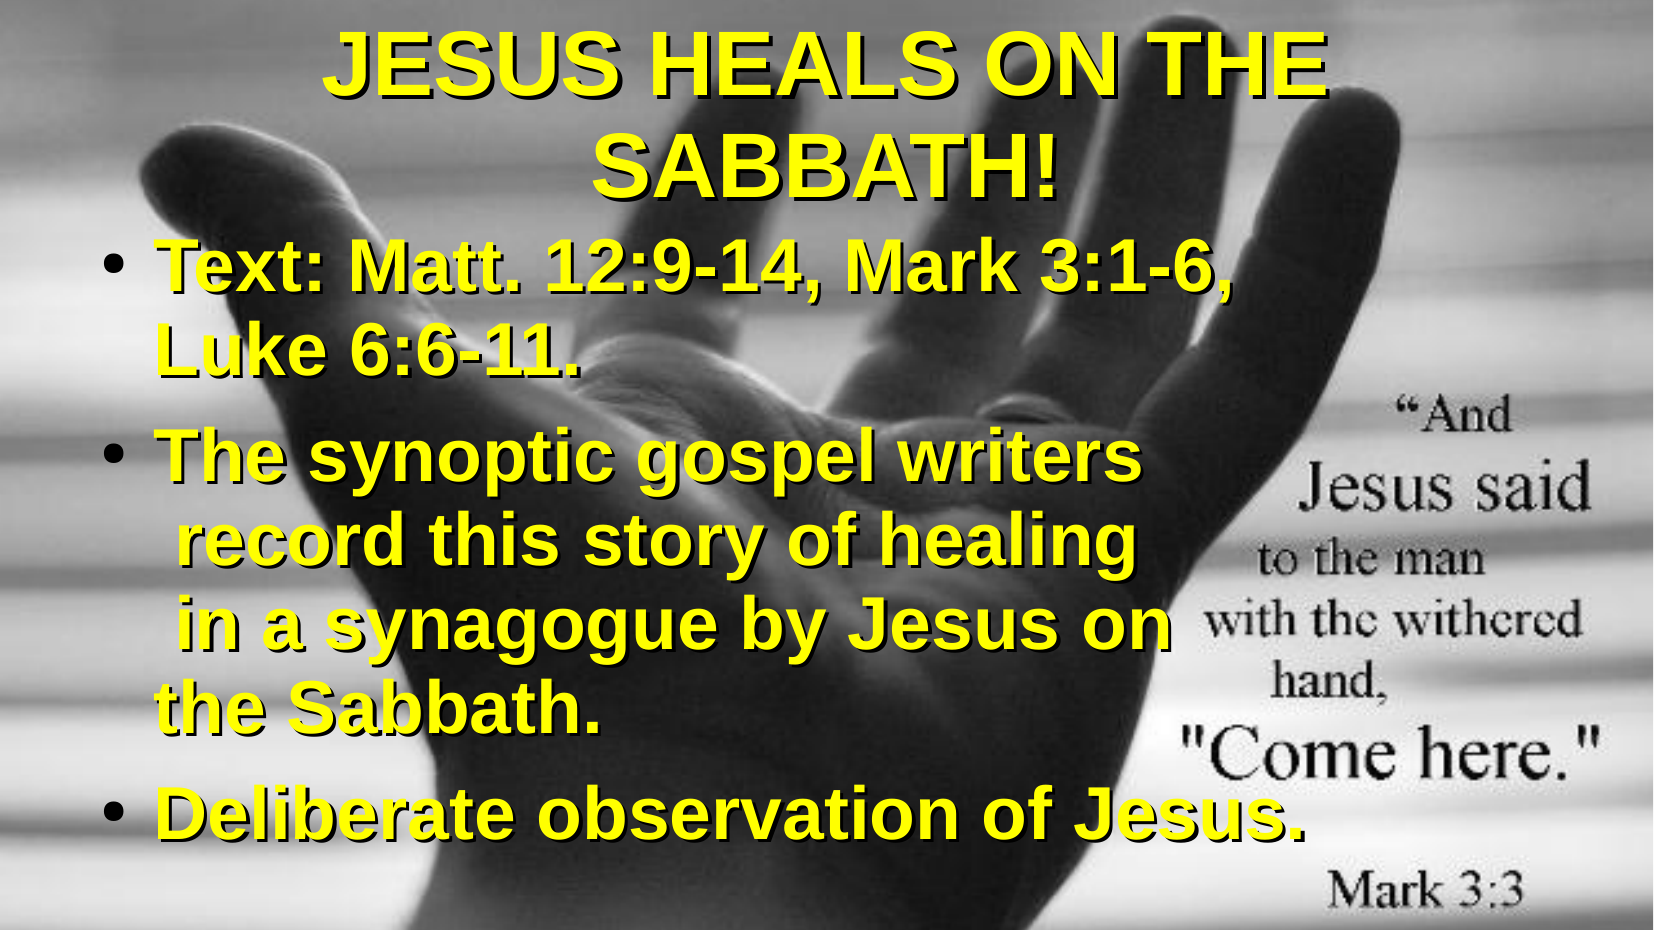

# JESUS HEALS ON THE SABBATH!
Text: Matt. 12:9-14, Mark 3:1-6, Luke 6:6-11.
The synoptic gospel writers record this story of healing in a synagogue by Jesus on the Sabbath.
Deliberate observation of Jesus.